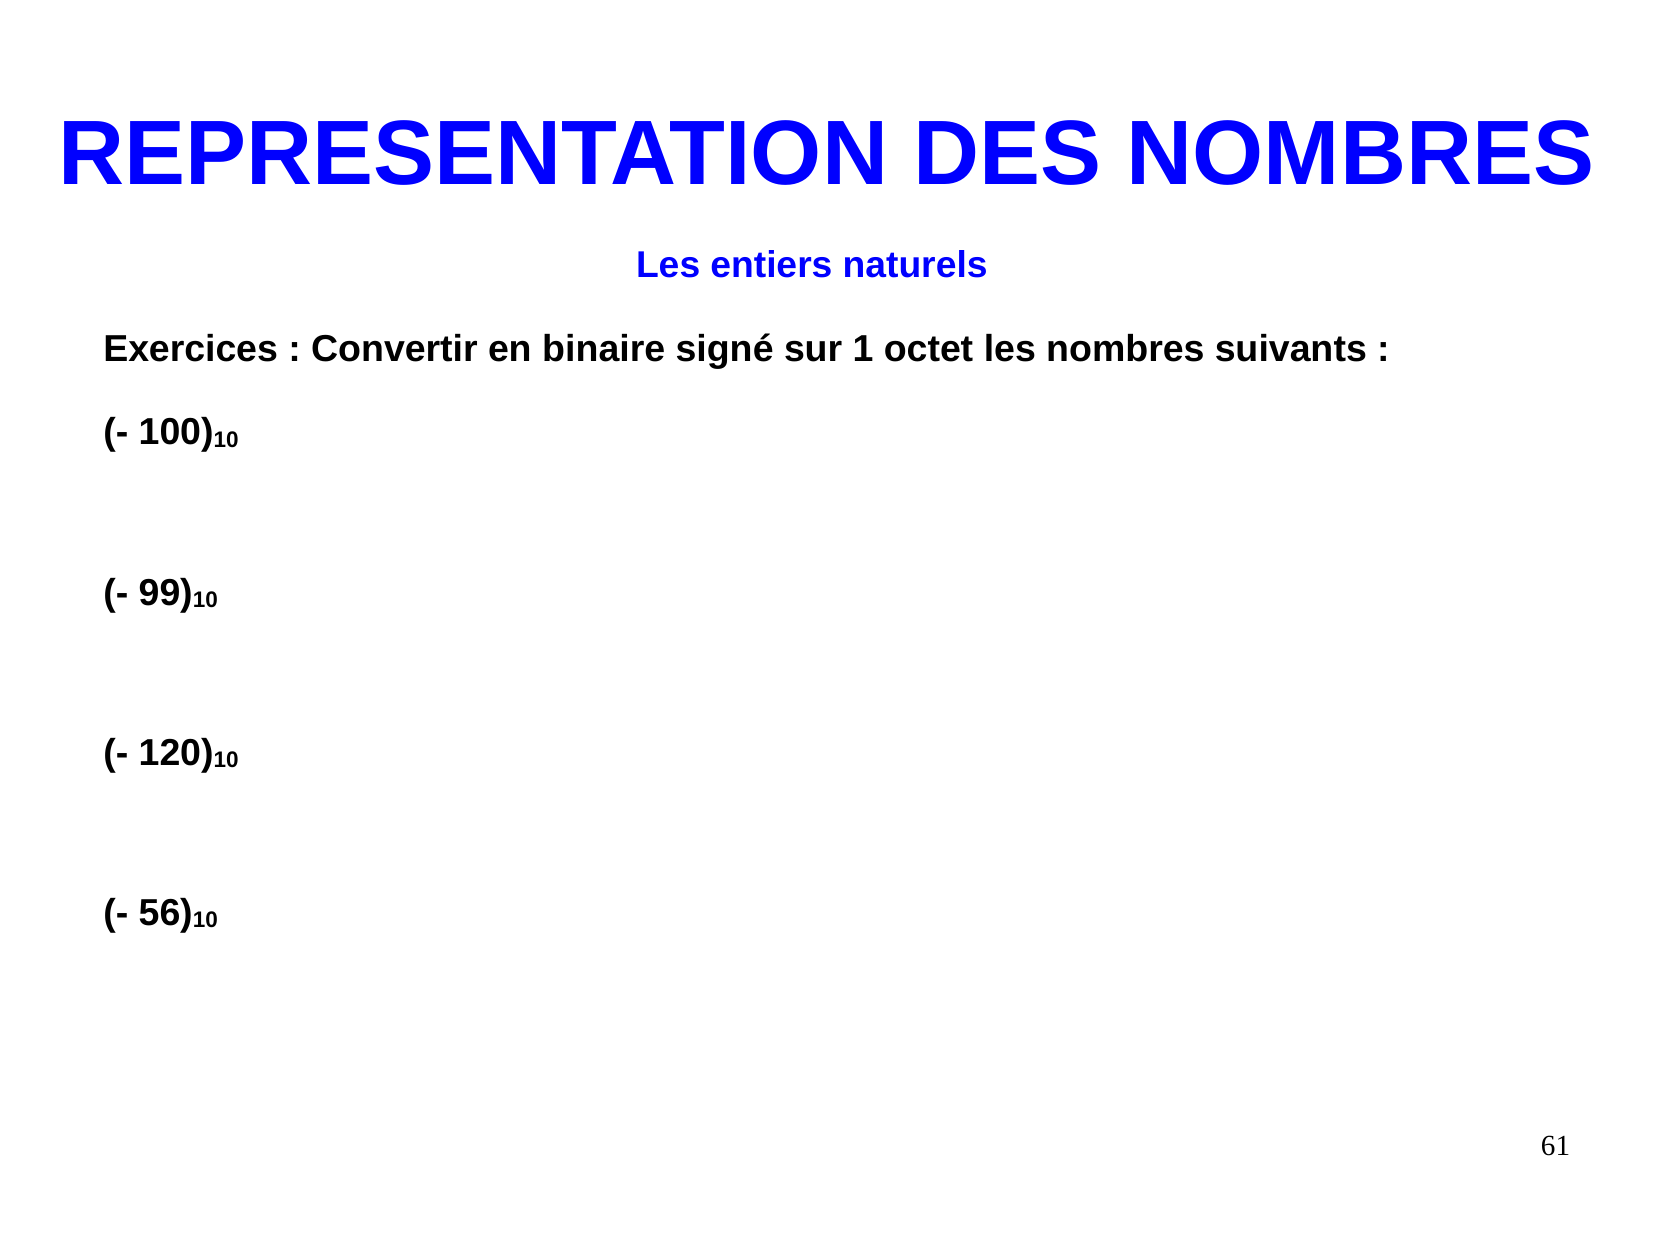

# REPRESENTATION DES NOMBRES
Les entiers naturels
Exercices : Convertir en binaire signé sur 1 octet les nombres suivants :
(- 100)10
(- 99)10
(- 120)10
(- 56)10
61